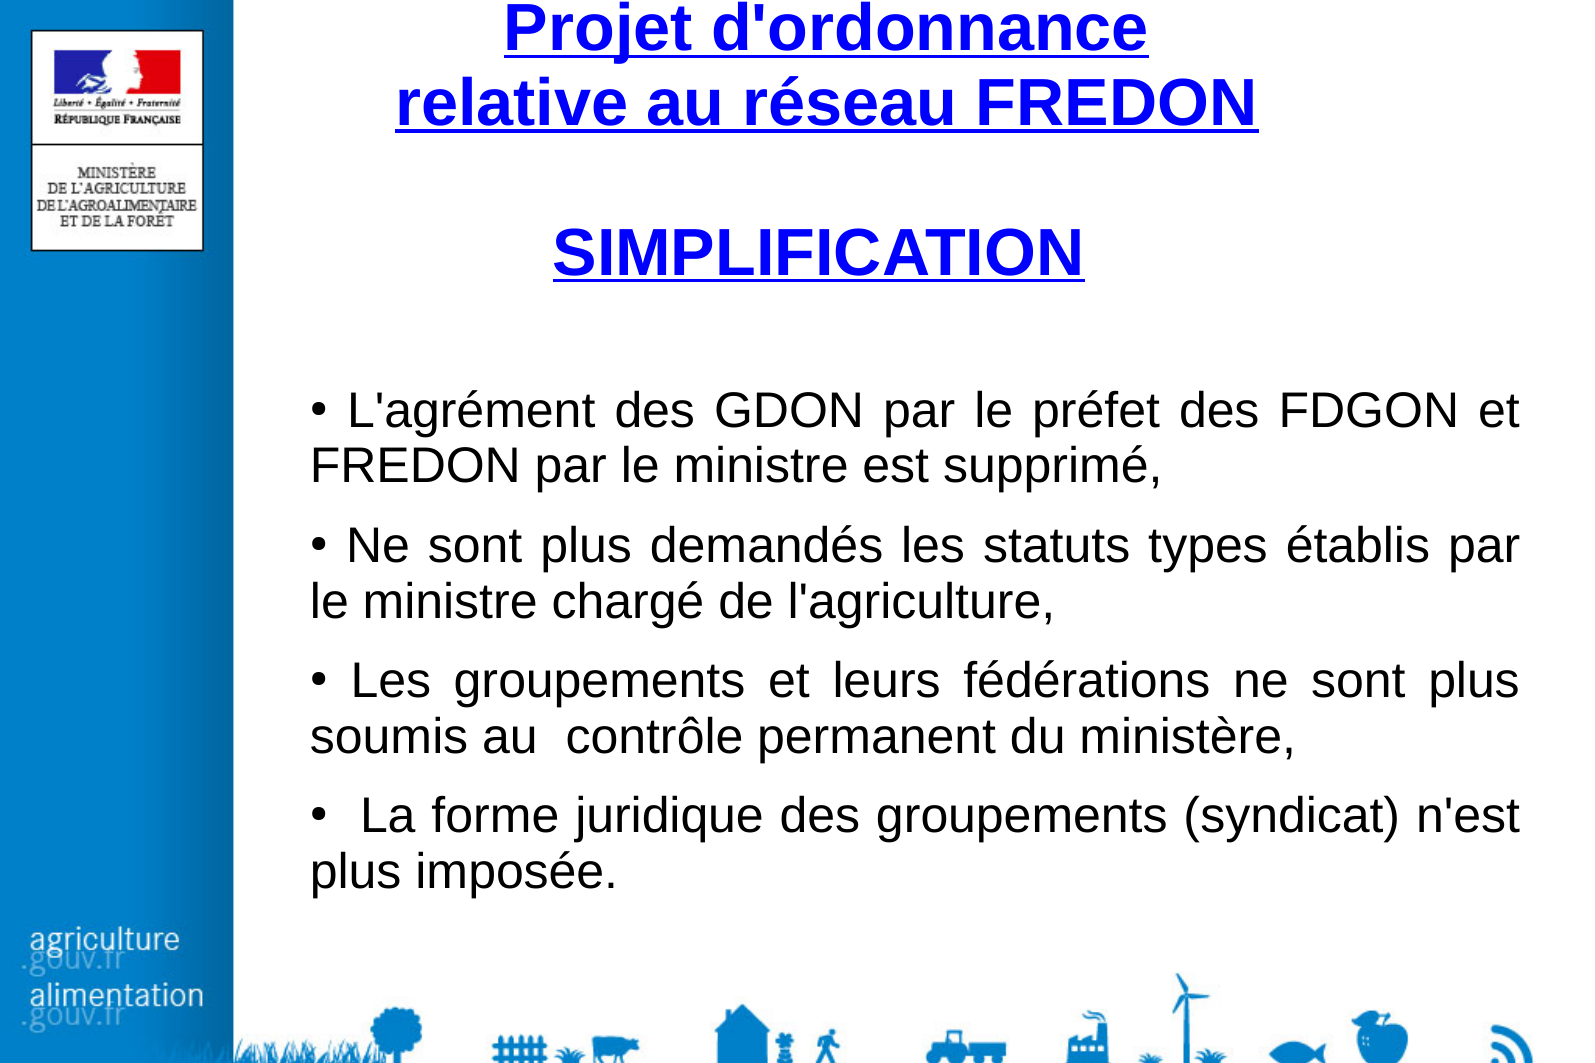

# Projet d'ordonnance relative au réseau FREDON SIMPLIFICATION
 L'agrément des GDON par le préfet des FDGON et FREDON par le ministre est supprimé,
 Ne sont plus demandés les statuts types établis par le ministre chargé de l'agriculture,
 Les groupements et leurs fédérations ne sont plus soumis au contrôle permanent du ministère,
 La forme juridique des groupements (syndicat) n'est plus imposée.